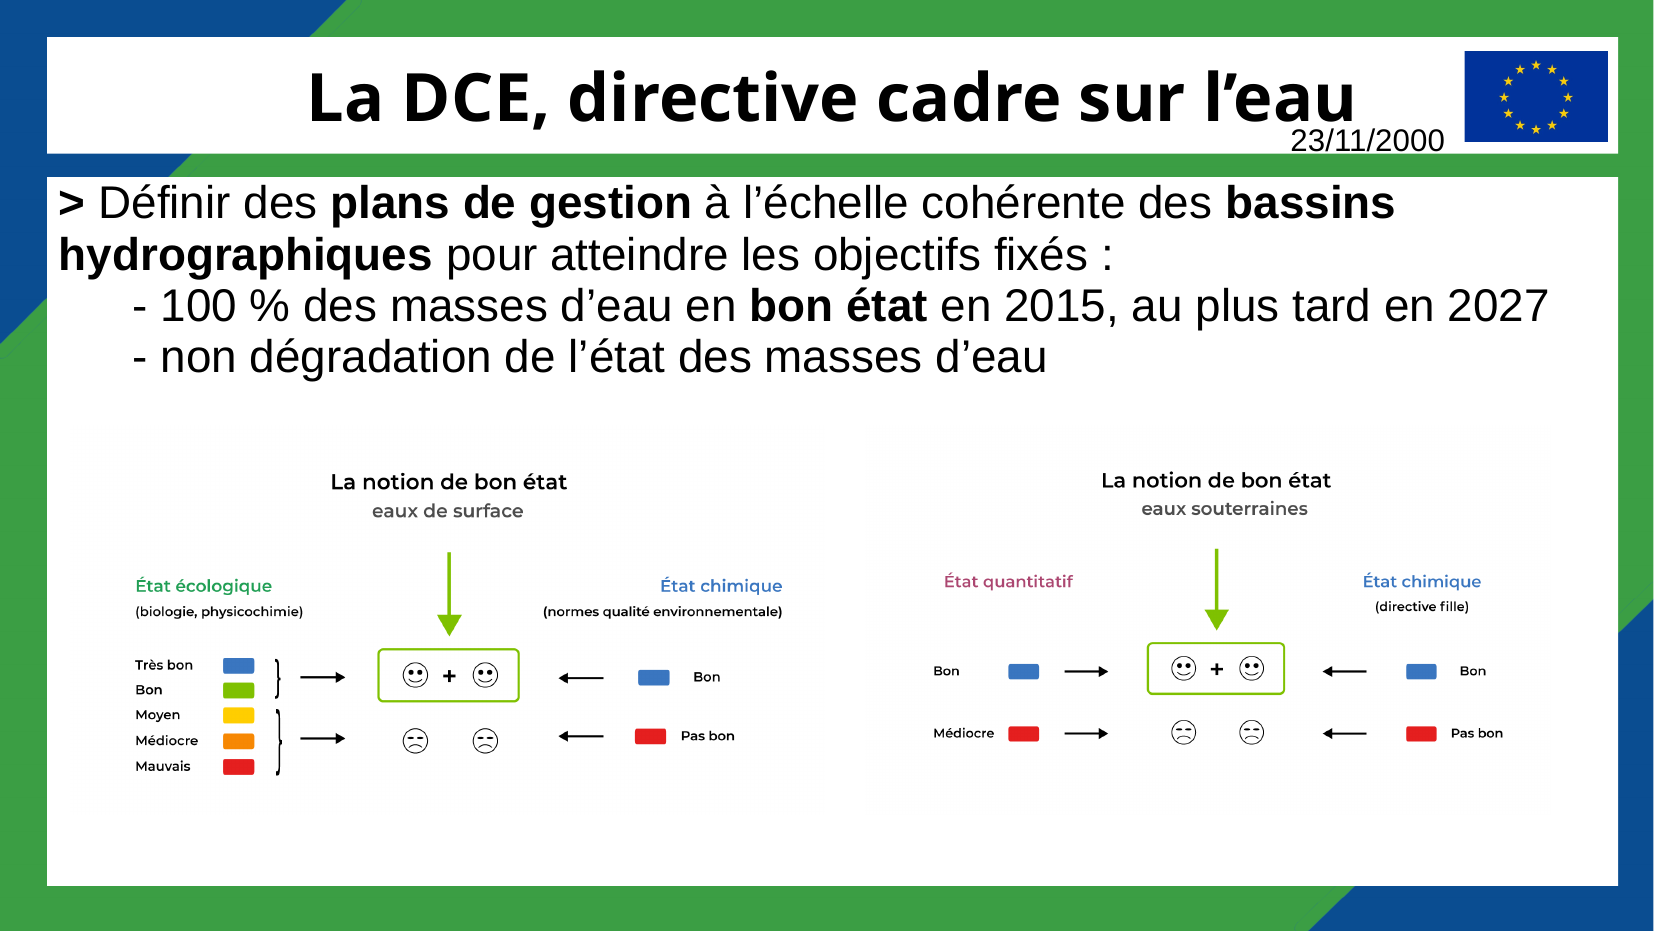

# La DCE, directive cadre sur l’eau
23/11/2000
> Définir des plans de gestion à l’échelle cohérente des bassins hydrographiques pour atteindre les objectifs fixés :
	- 100 % des masses d’eau en bon état en 2015, au plus tard en 2027
	- non dégradation de l’état des masses d’eau